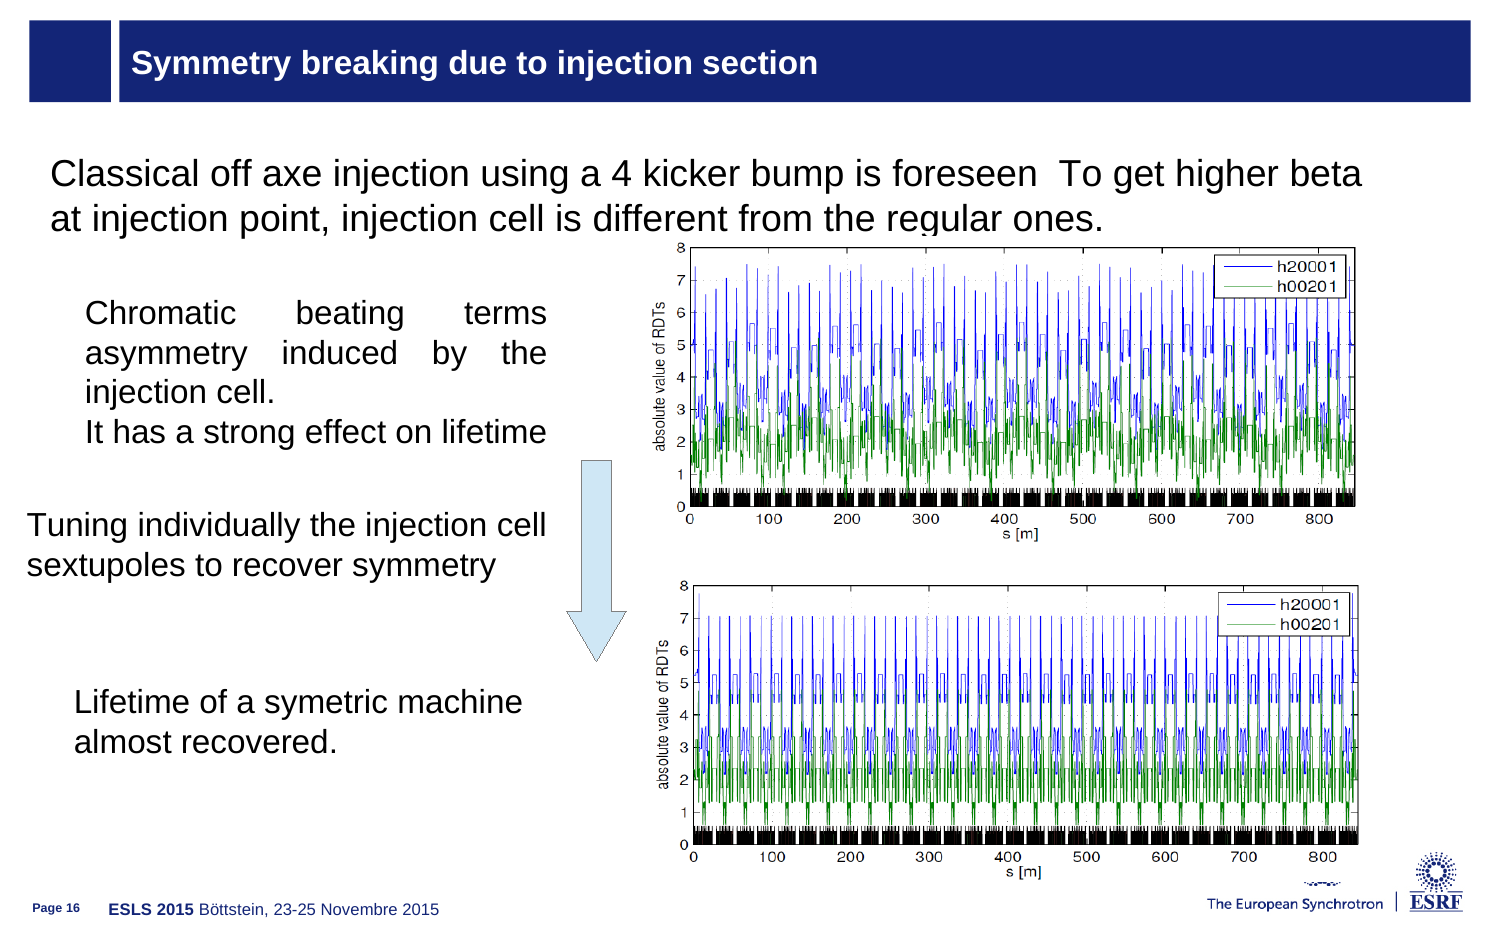

# Symmetry breaking due to injection section
Classical off axe injection using a 4 kicker bump is foreseen To get higher beta at injection point, injection cell is different from the regular ones.
Chromatic beating terms asymmetry induced by the injection cell.
It has a strong effect on lifetime
Tuning individually the injection cell sextupoles to recover symmetry
Lifetime of a symetric machine almost recovered.
Page
ESLS 2015 Böttstein, 23-25 Novembre 2015